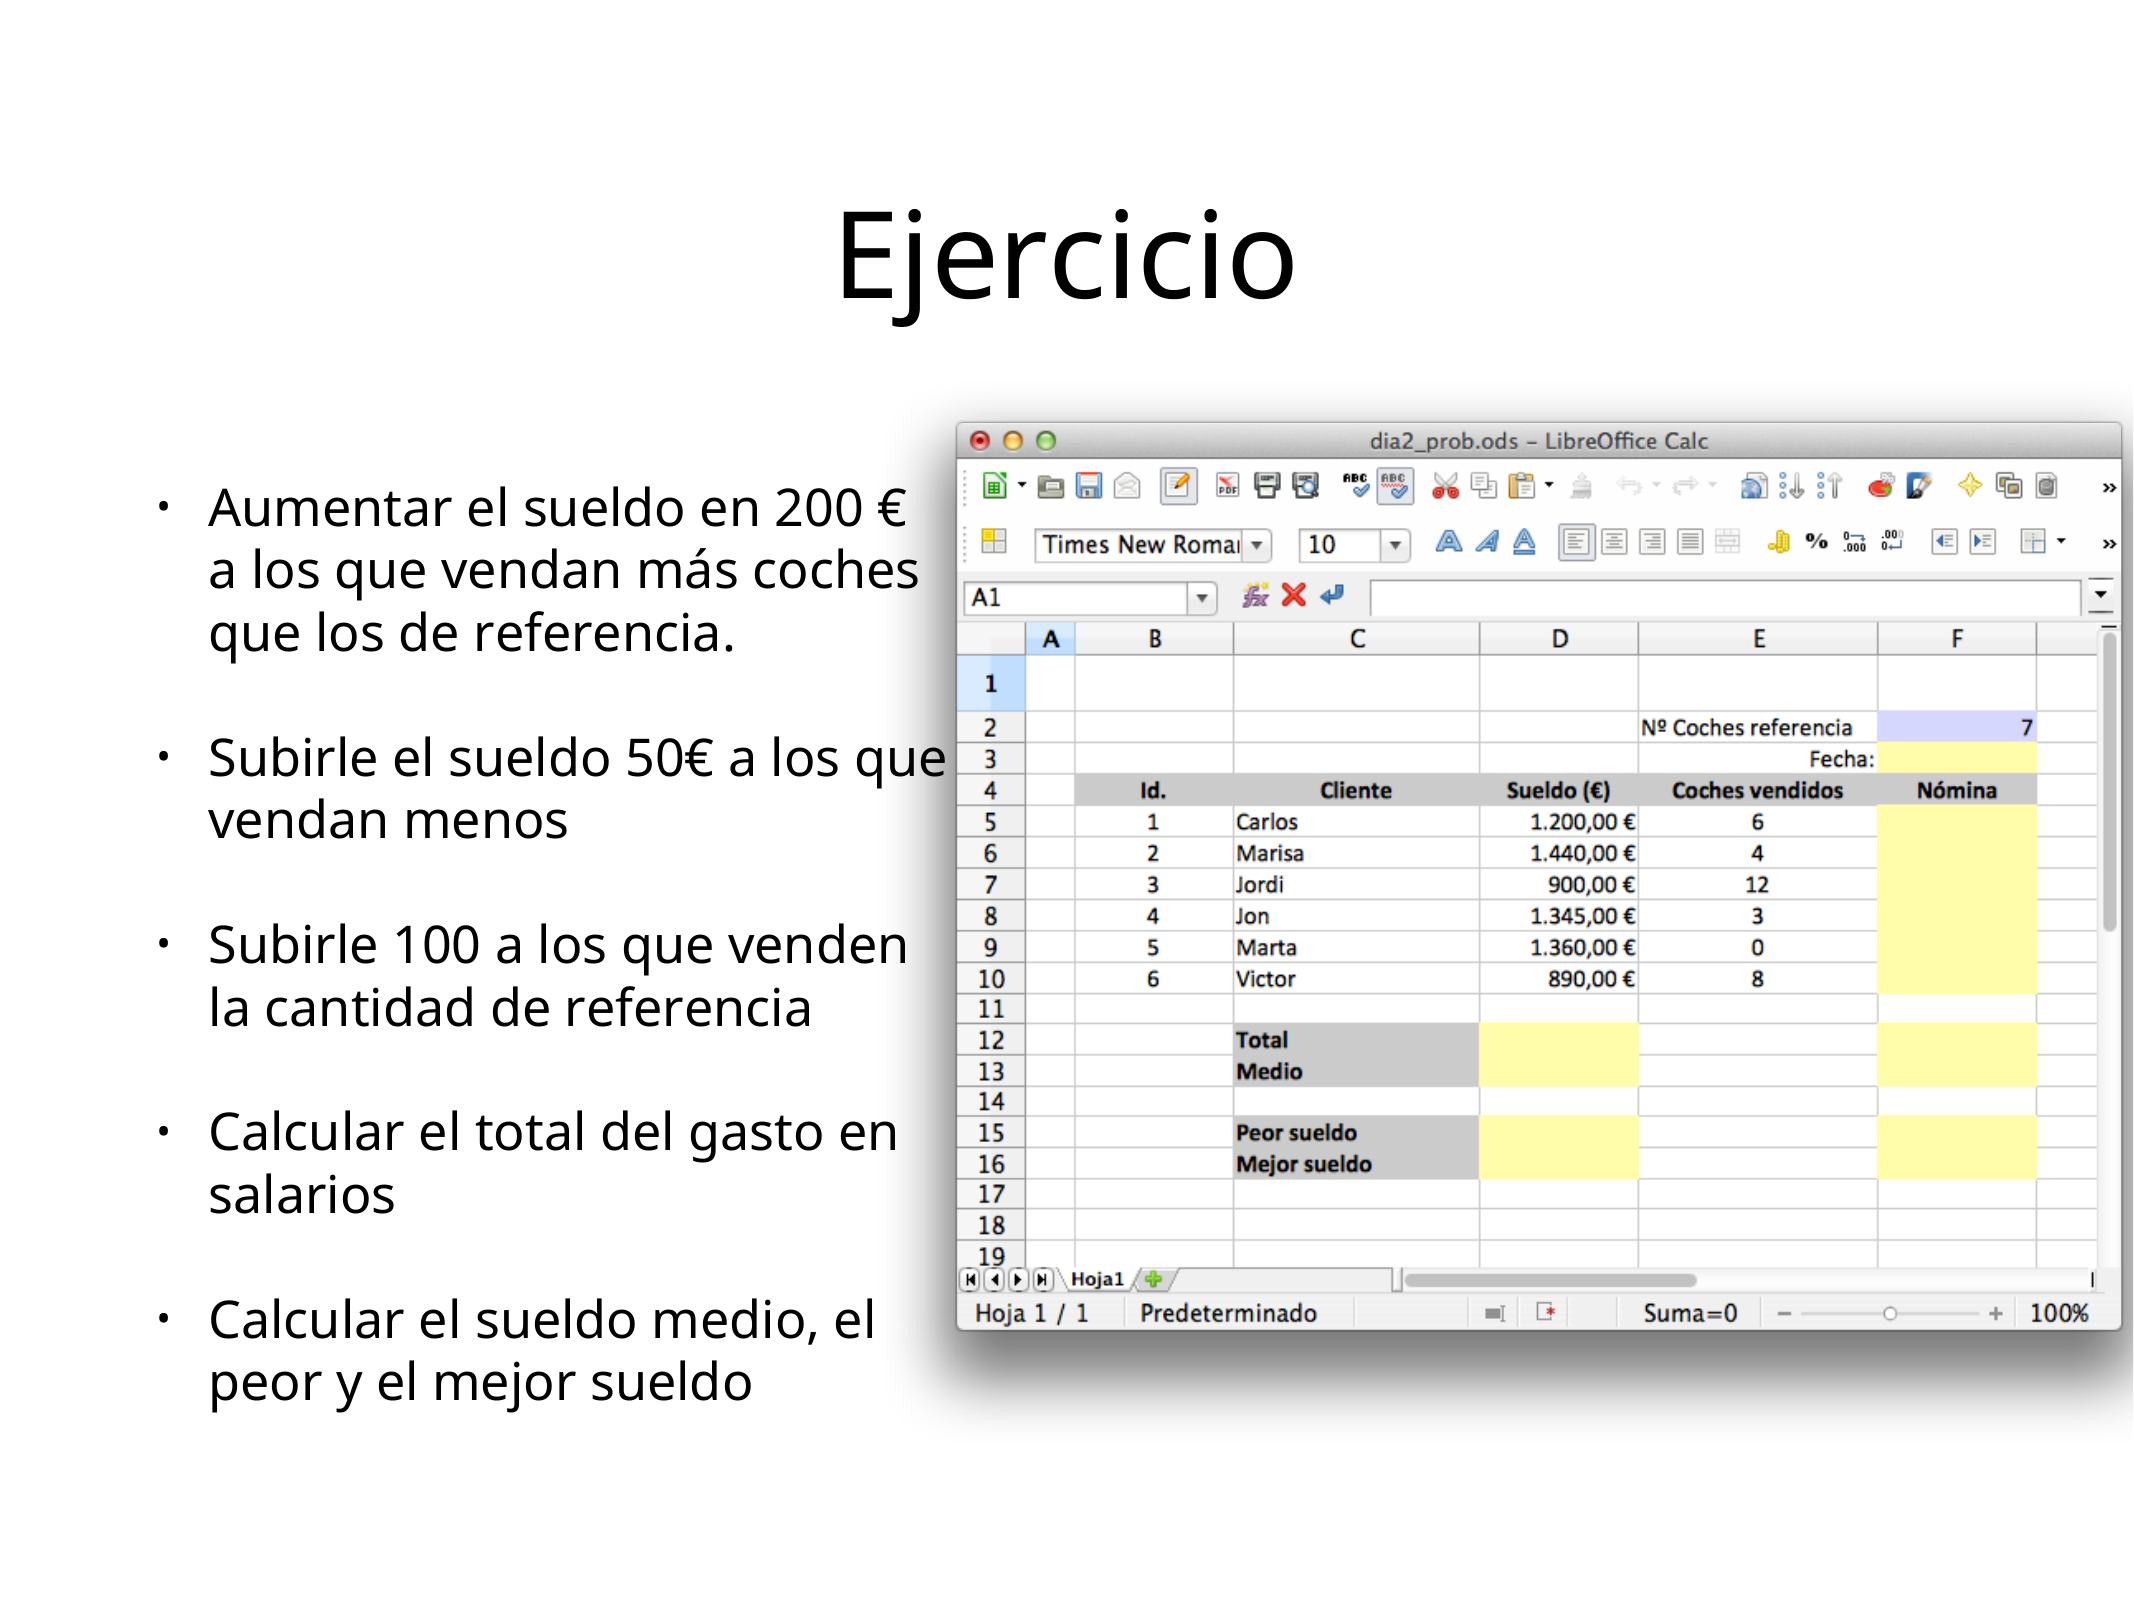

# Ejercicio
Aumentar el sueldo en 200 € a los que vendan más coches que los de referencia.
Subirle el sueldo 50€ a los que vendan menos
Subirle 100 a los que venden la cantidad de referencia
Calcular el total del gasto en salarios
Calcular el sueldo medio, el peor y el mejor sueldo